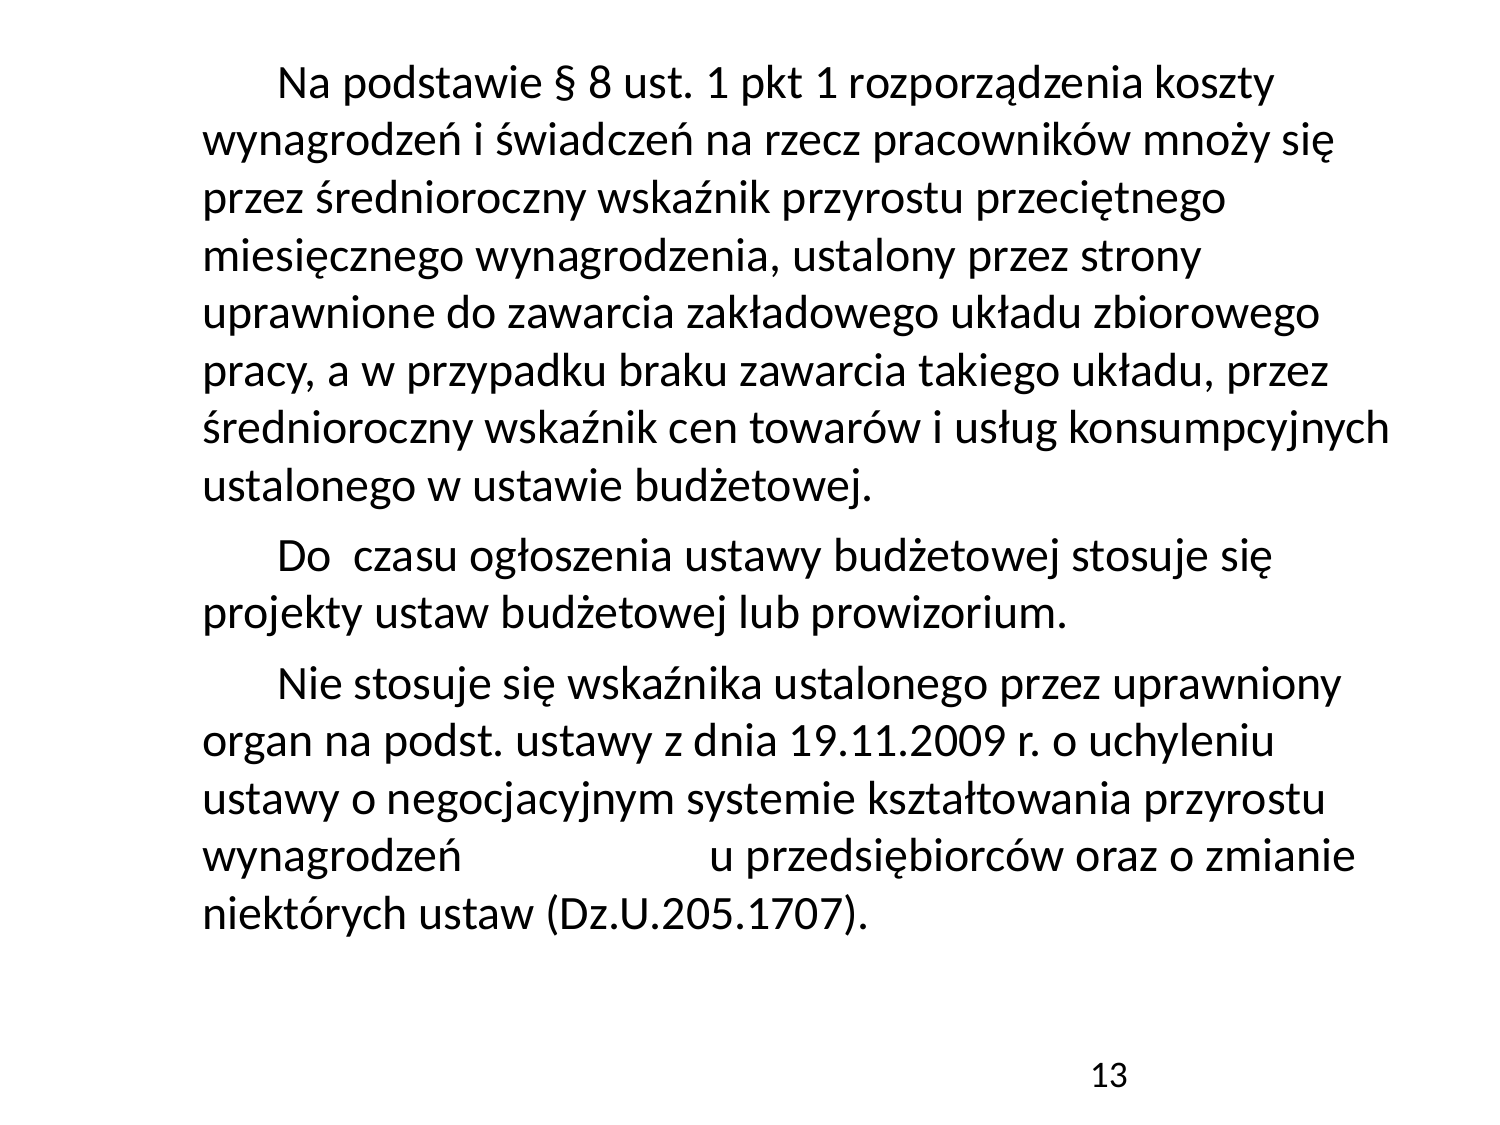

#
	Na podstawie § 8 ust. 1 pkt 1 rozporządzenia koszty wynagrodzeń i świadczeń na rzecz pracowników mnoży się przez średnioroczny wskaźnik przyrostu przeciętnego miesięcznego wynagrodzenia, ustalony przez strony uprawnione do zawarcia zakładowego układu zbiorowego pracy, a w przypadku braku zawarcia takiego układu, przez średnioroczny wskaźnik cen towarów i usług konsumpcyjnych ustalonego w ustawie budżetowej.
	Do czasu ogłoszenia ustawy budżetowej stosuje się projekty ustaw budżetowej lub prowizorium.
	Nie stosuje się wskaźnika ustalonego przez uprawniony organ na podst. ustawy z dnia 19.11.2009 r. o uchyleniu ustawy o negocjacyjnym systemie kształtowania przyrostu wynagrodzeń u przedsiębiorców oraz o zmianie niektórych ustaw (Dz.U.205.1707).